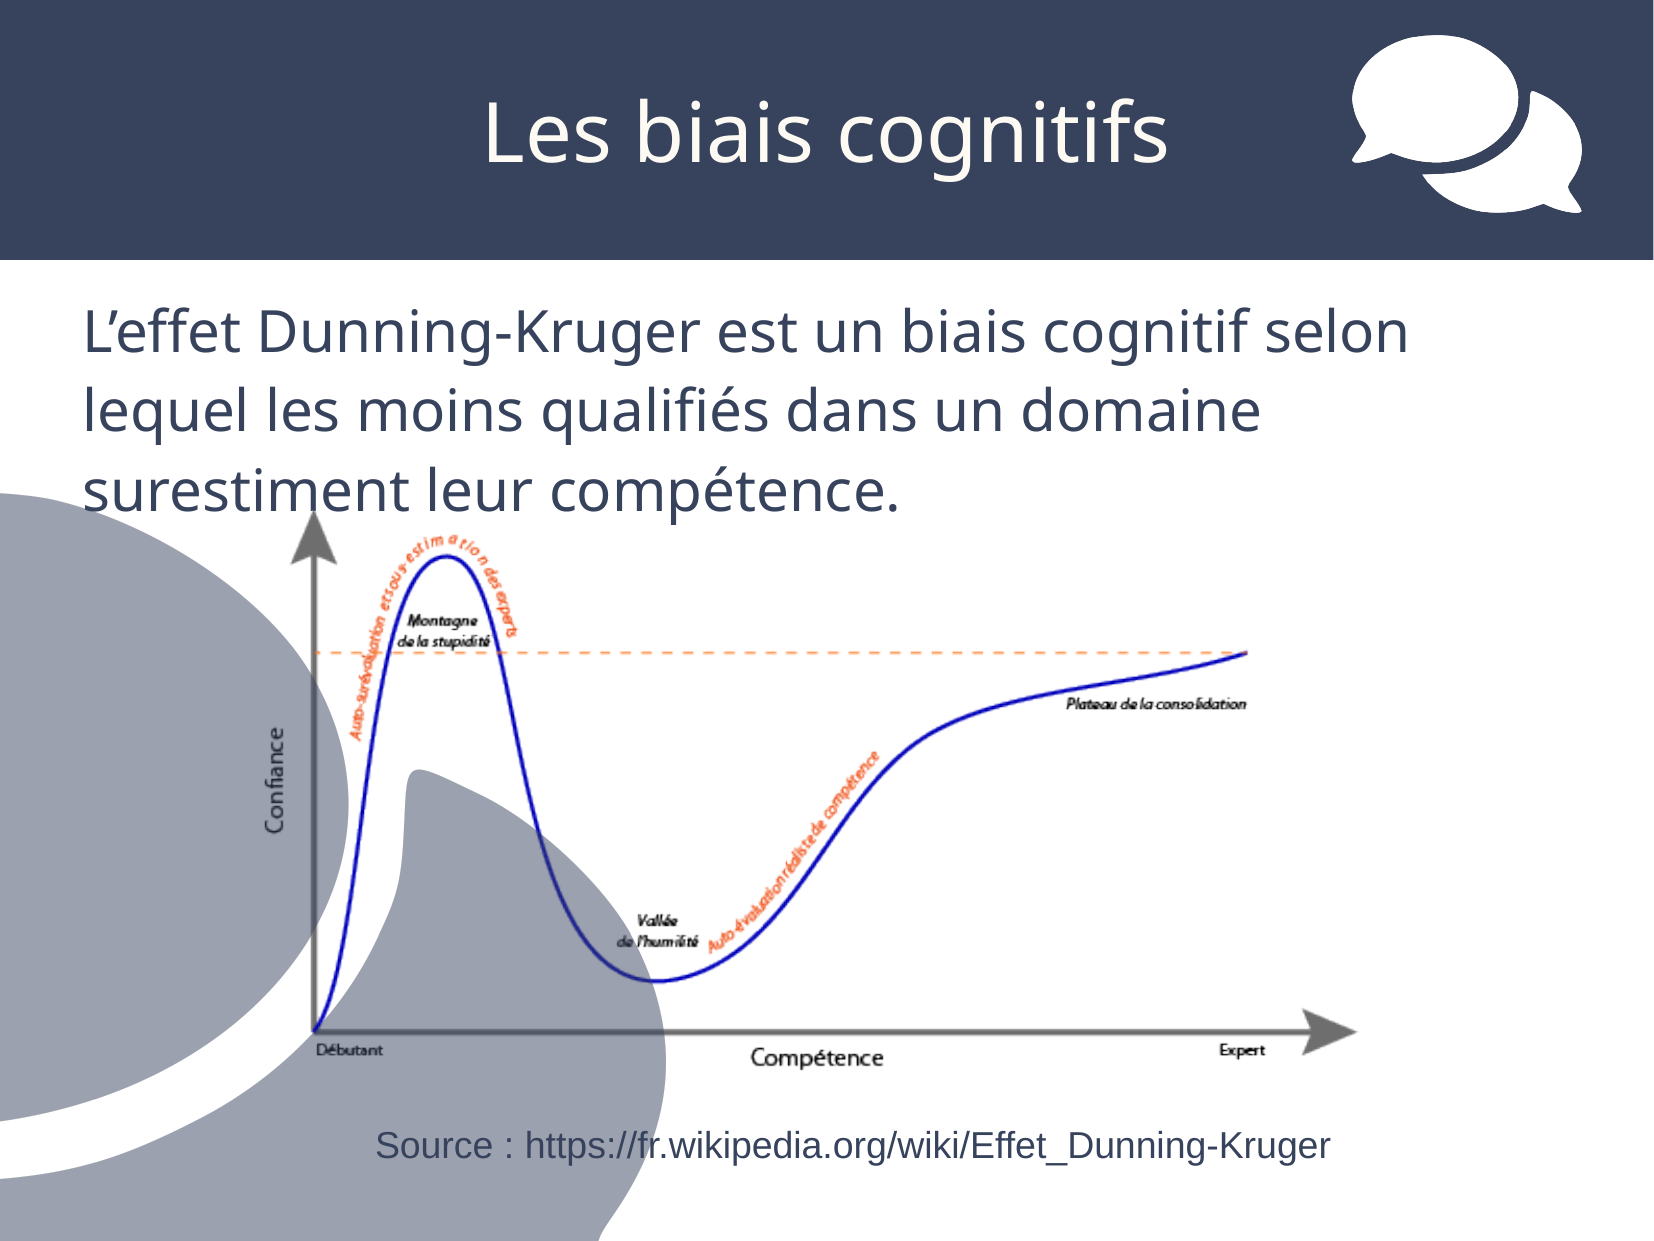

# Les biais cognitifs
L’effet Dunning-Kruger est un biais cognitif selon lequel les moins qualifiés dans un domaine surestiment leur compétence.
Source : https://fr.wikipedia.org/wiki/Effet_Dunning-Kruger